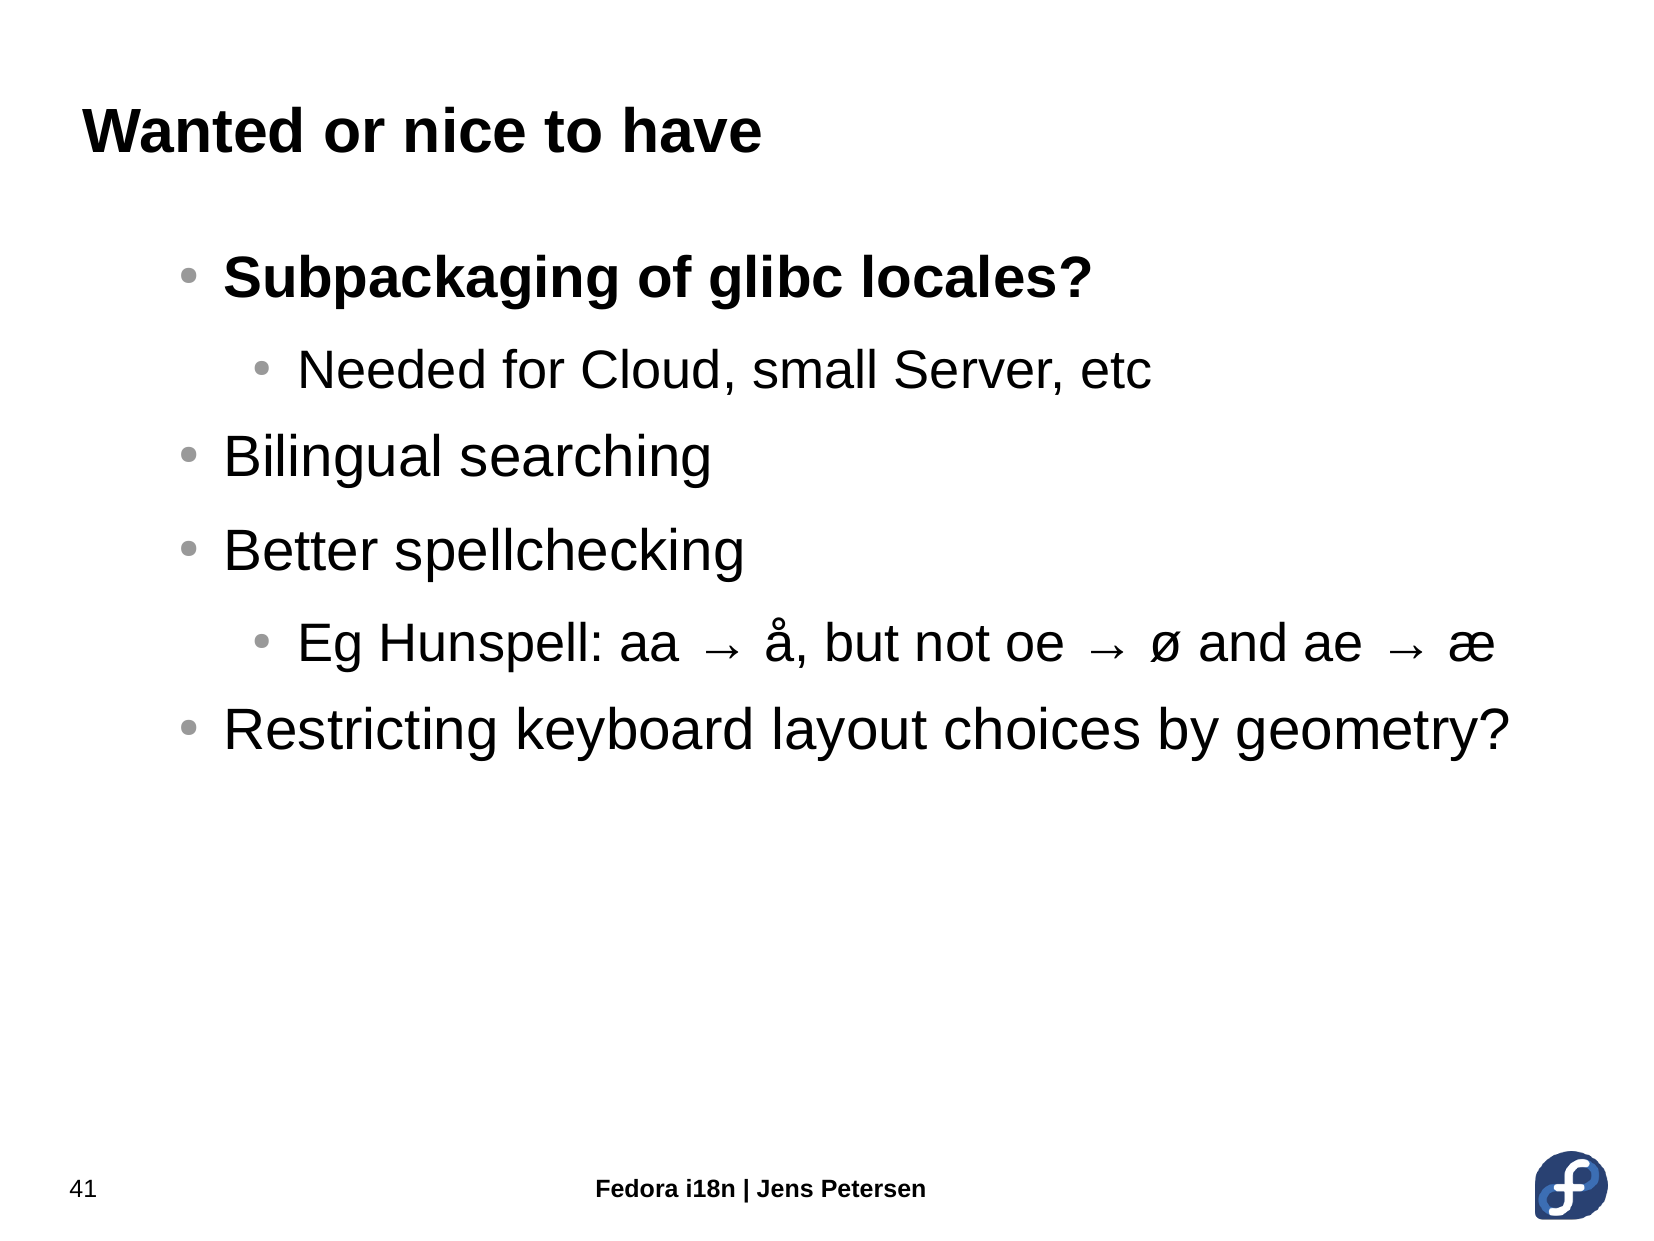

# Wanted or nice to have
Subpackaging of glibc locales?
Needed for Cloud, small Server, etc
Bilingual searching
Better spellchecking
Eg Hunspell: aa → å, but not oe → ø and ae → æ
Restricting keyboard layout choices by geometry?